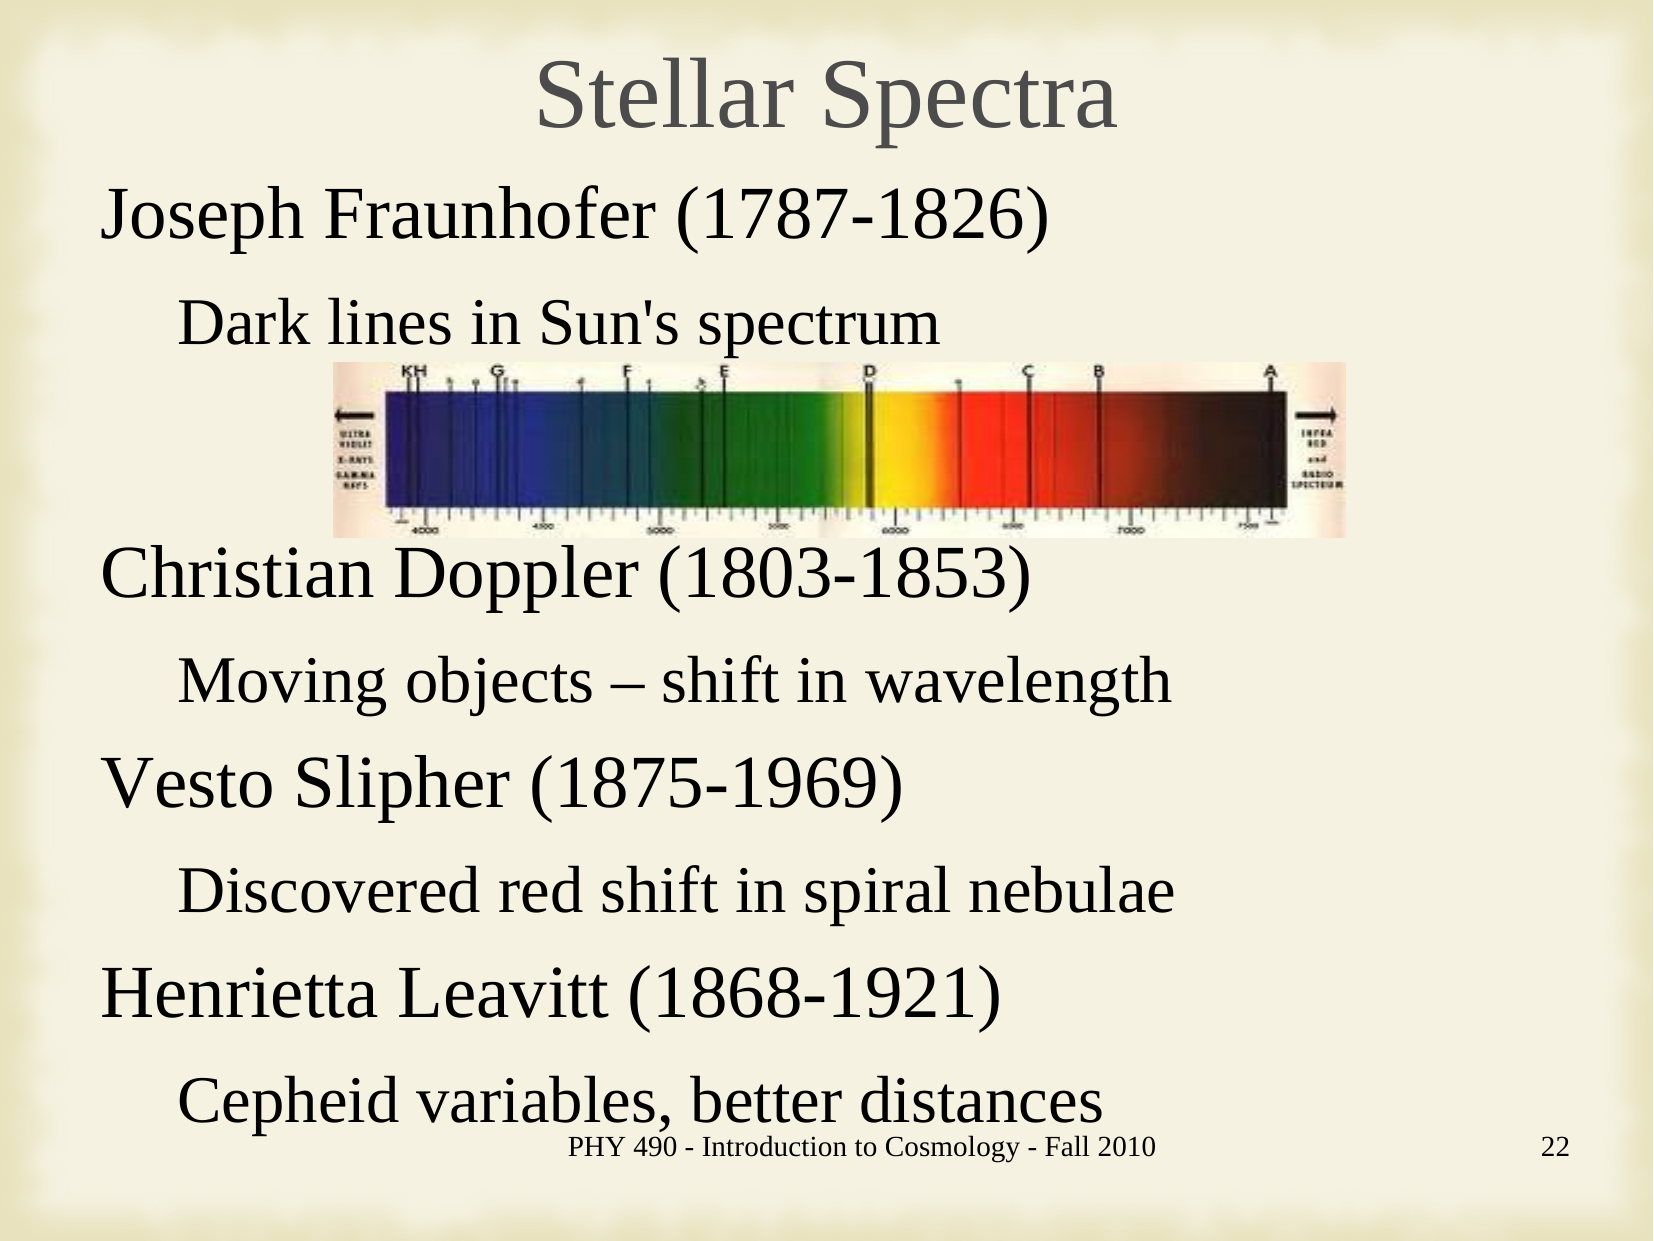

# Stellar Spectra
Joseph Fraunhofer (1787-1826)
Dark lines in Sun's spectrum
Christian Doppler (1803-1853)
Moving objects – shift in wavelength
Vesto Slipher (1875-1969)
Discovered red shift in spiral nebulae
Henrietta Leavitt (1868-1921)
Cepheid variables, better distances
PHY 490 - Introduction to Cosmology - Fall 2010
22